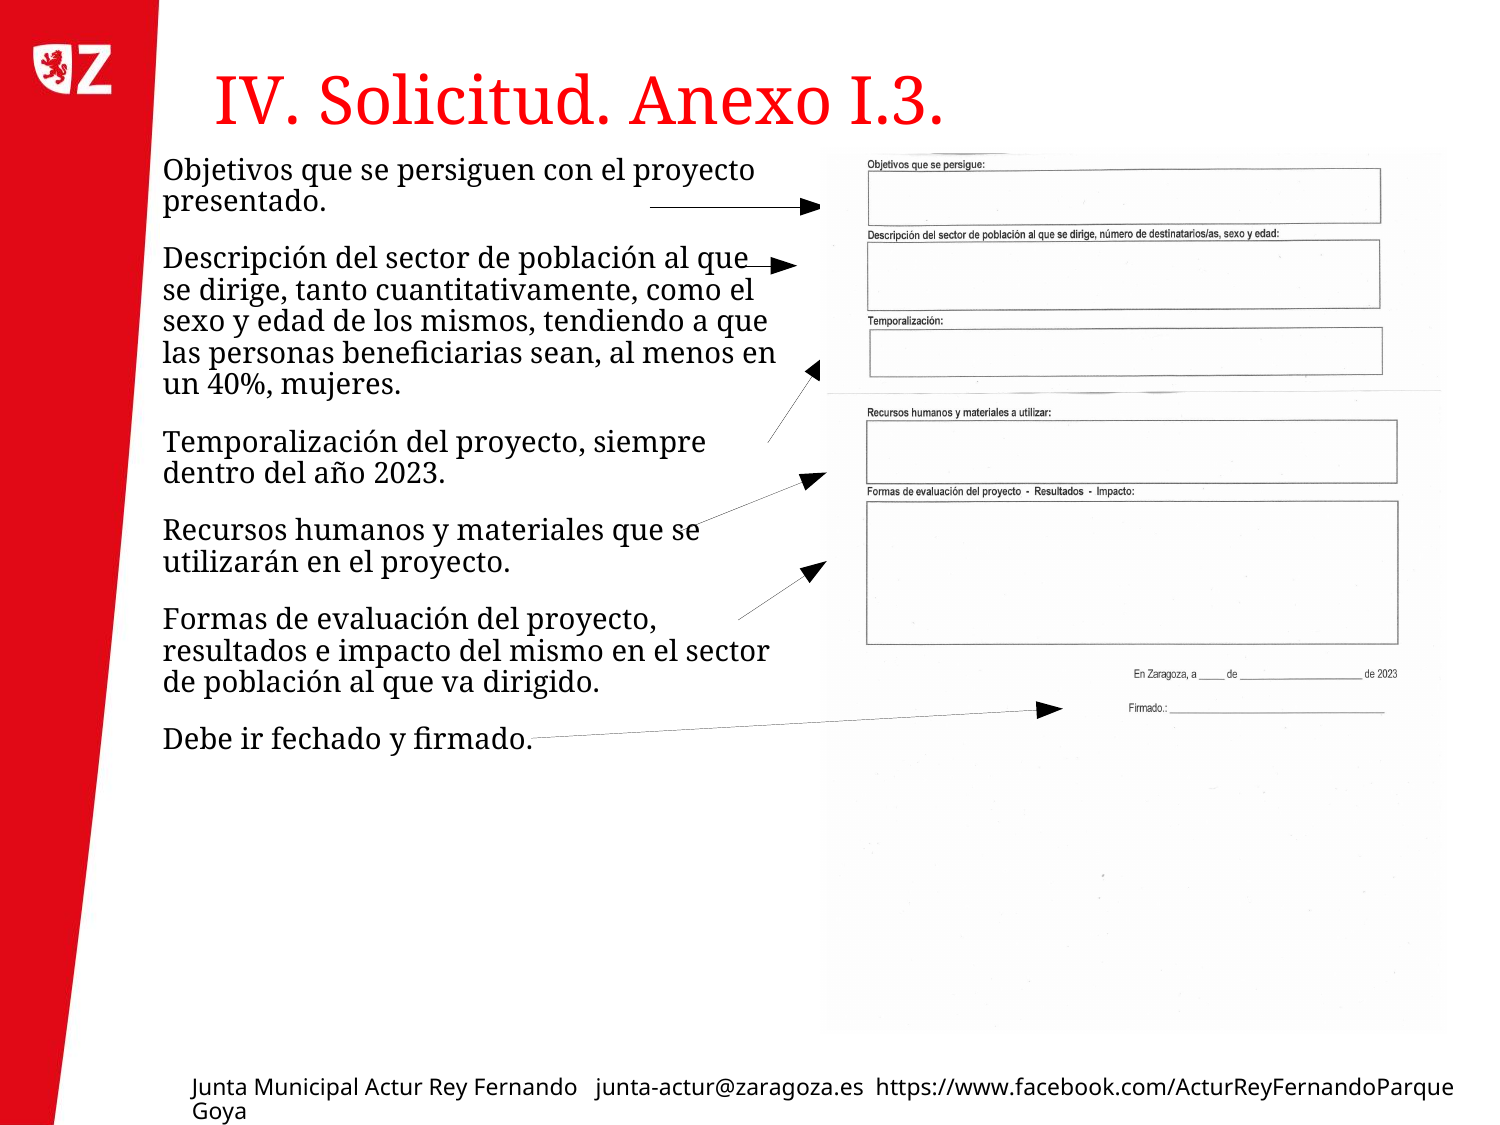

IV. Solicitud. Anexo I.3.
Objetivos que se persiguen con el proyecto presentado.
Descripción del sector de población al que se dirige, tanto cuantitativamente, como el sexo y edad de los mismos, tendiendo a que las personas beneficiarias sean, al menos en un 40%, mujeres.
Temporalización del proyecto, siempre dentro del año 2023.
Recursos humanos y materiales que se utilizarán en el proyecto.
Formas de evaluación del proyecto, resultados e impacto del mismo en el sector de población al que va dirigido.
Debe ir fechado y firmado.
Junta Municipal Actur Rey Fernando junta-actur@zaragoza.es https://www.facebook.com/ActurReyFernandoParqueGoya